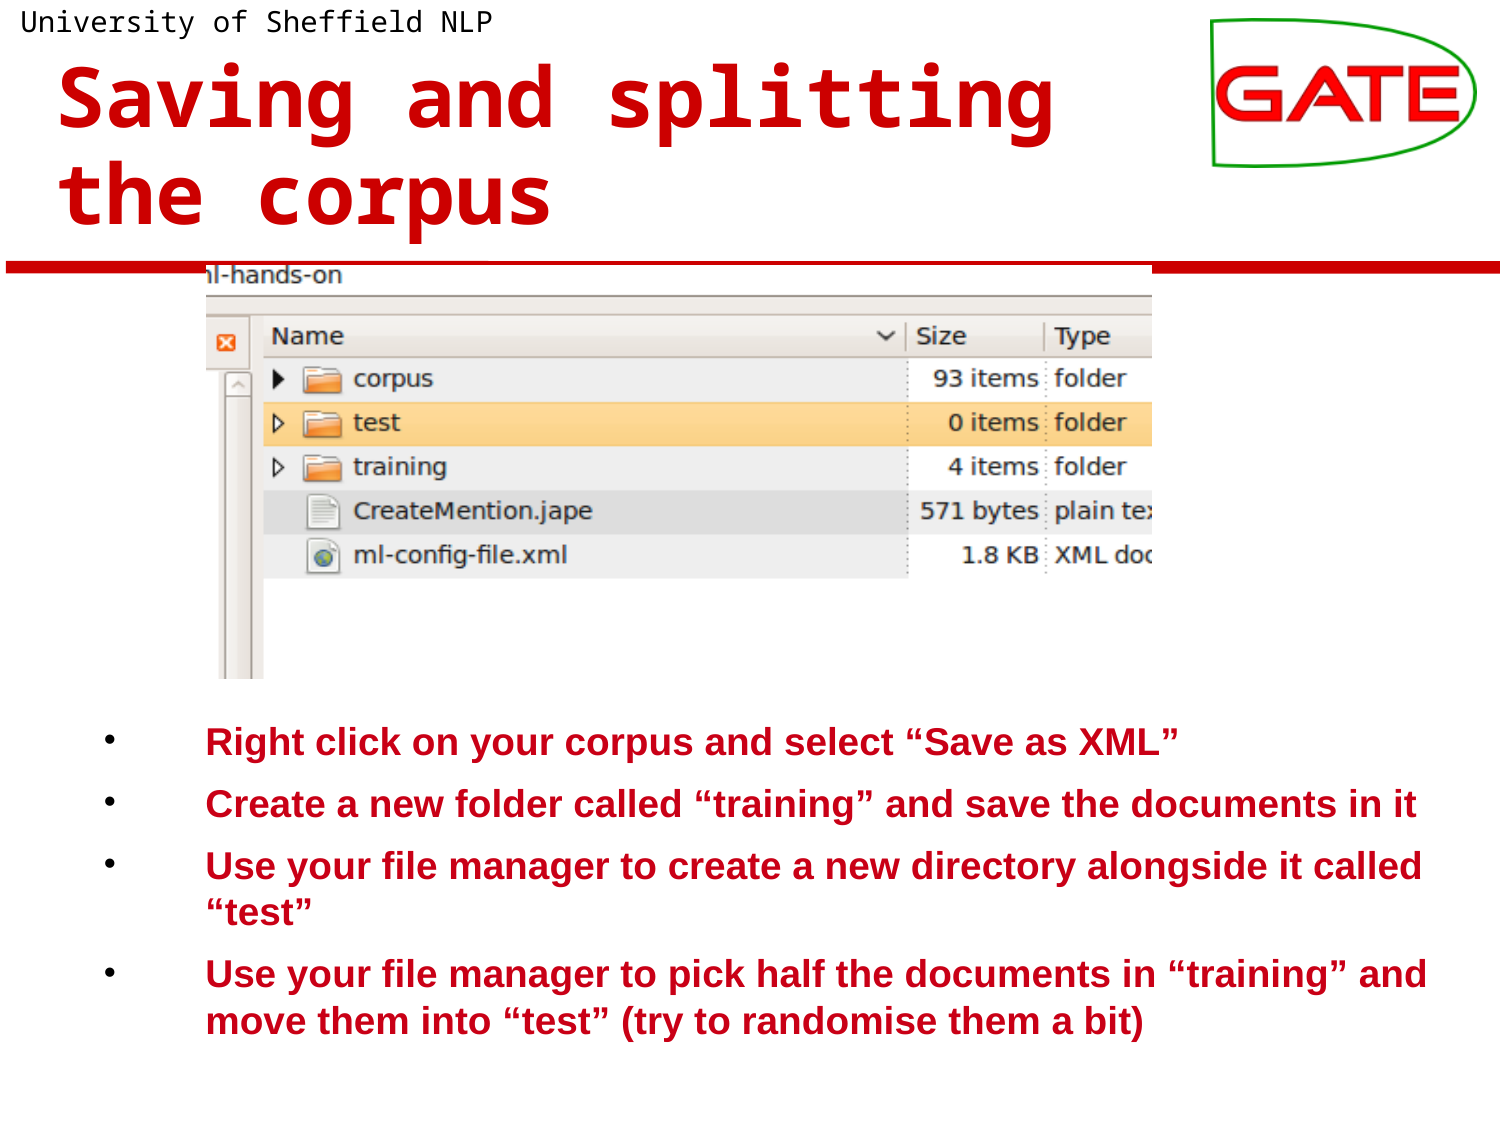

# Saving and splitting the corpus
Right click on your corpus and select “Save as XML”
Create a new folder called “training” and save the documents in it
Use your file manager to create a new directory alongside it called “test”
Use your file manager to pick half the documents in “training” and move them into “test” (try to randomise them a bit)